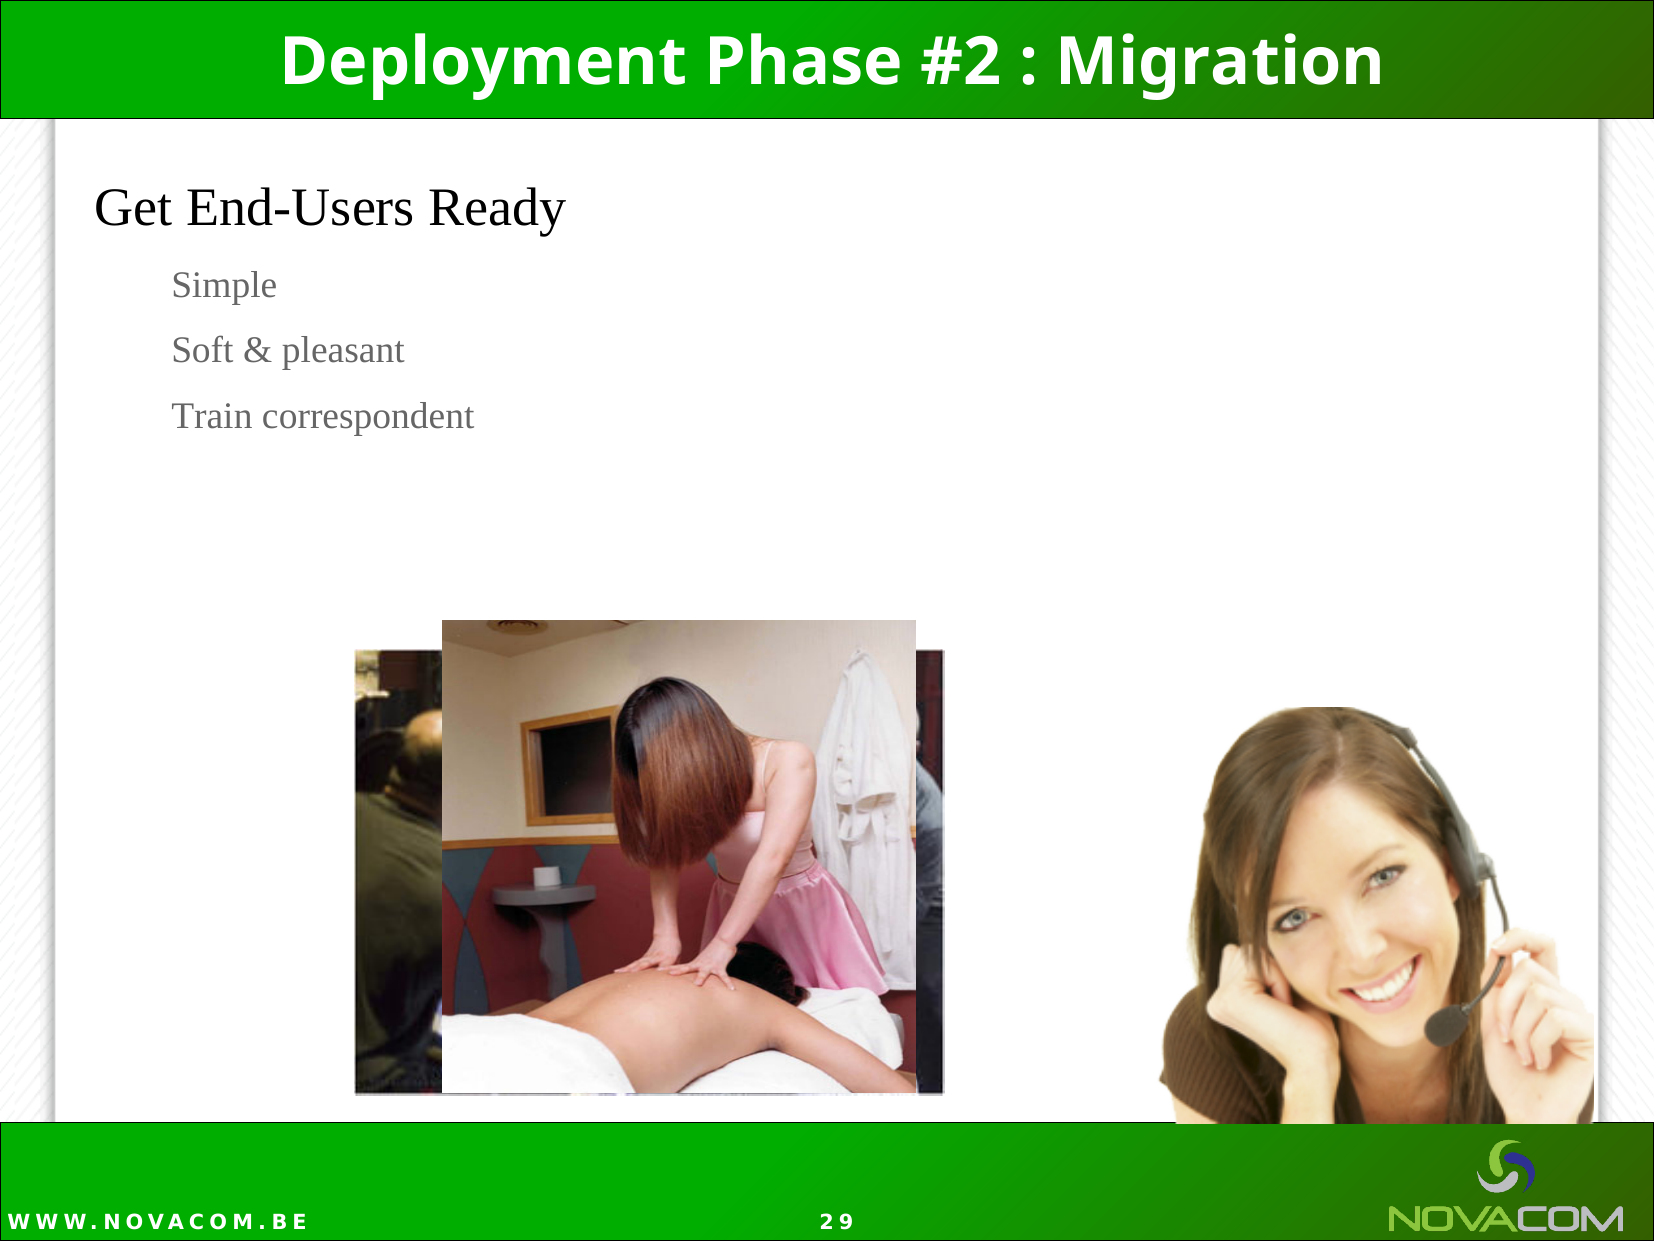

# Deployment Phase #2 : Migration
Get End-Users Ready
Simple
Soft & pleasant
Train correspondent